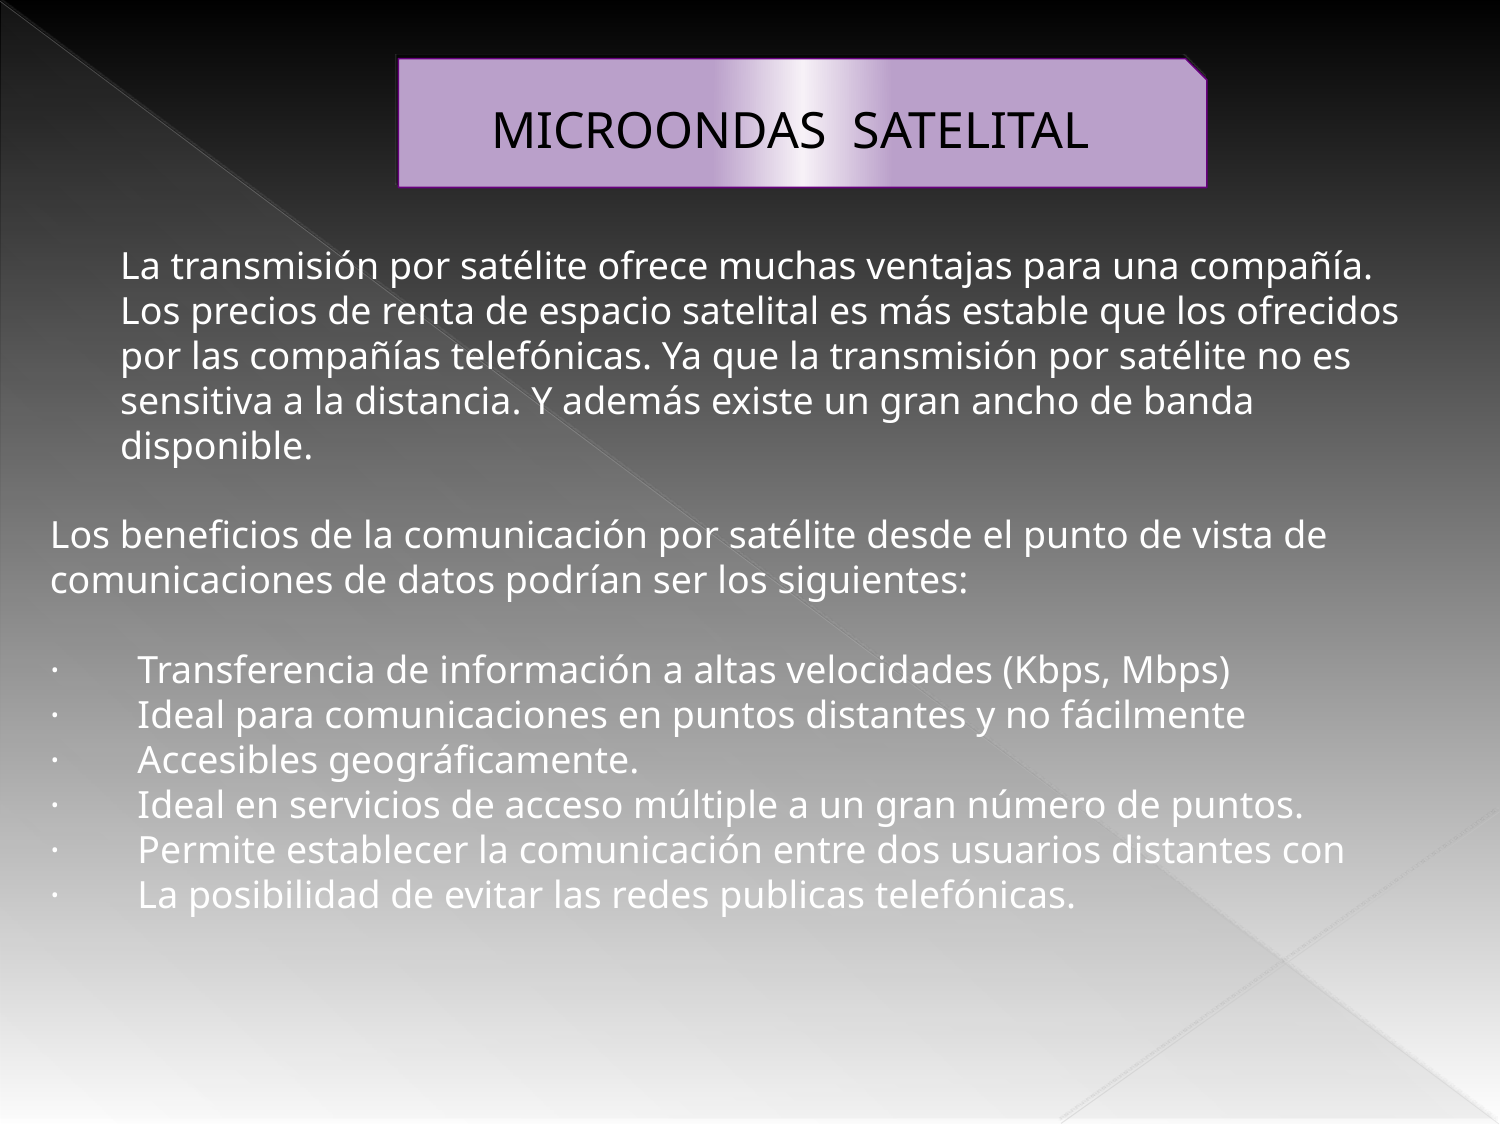

MICROONDAS SATELITAL
La transmisión por satélite ofrece muchas ventajas para una compañía. Los precios de renta de espacio satelital es más estable que los ofrecidos por las compañías telefónicas. Ya que la transmisión por satélite no es sensitiva a la distancia. Y además existe un gran ancho de banda disponible.
Los beneficios de la comunicación por satélite desde el punto de vista de comunicaciones de datos podrían ser los siguientes:
·        Transferencia de información a altas velocidades (Kbps, Mbps)
·        Ideal para comunicaciones en puntos distantes y no fácilmente
·        Accesibles geográficamente.
·        Ideal en servicios de acceso múltiple a un gran número de puntos.
·        Permite establecer la comunicación entre dos usuarios distantes con
·        La posibilidad de evitar las redes publicas telefónicas.